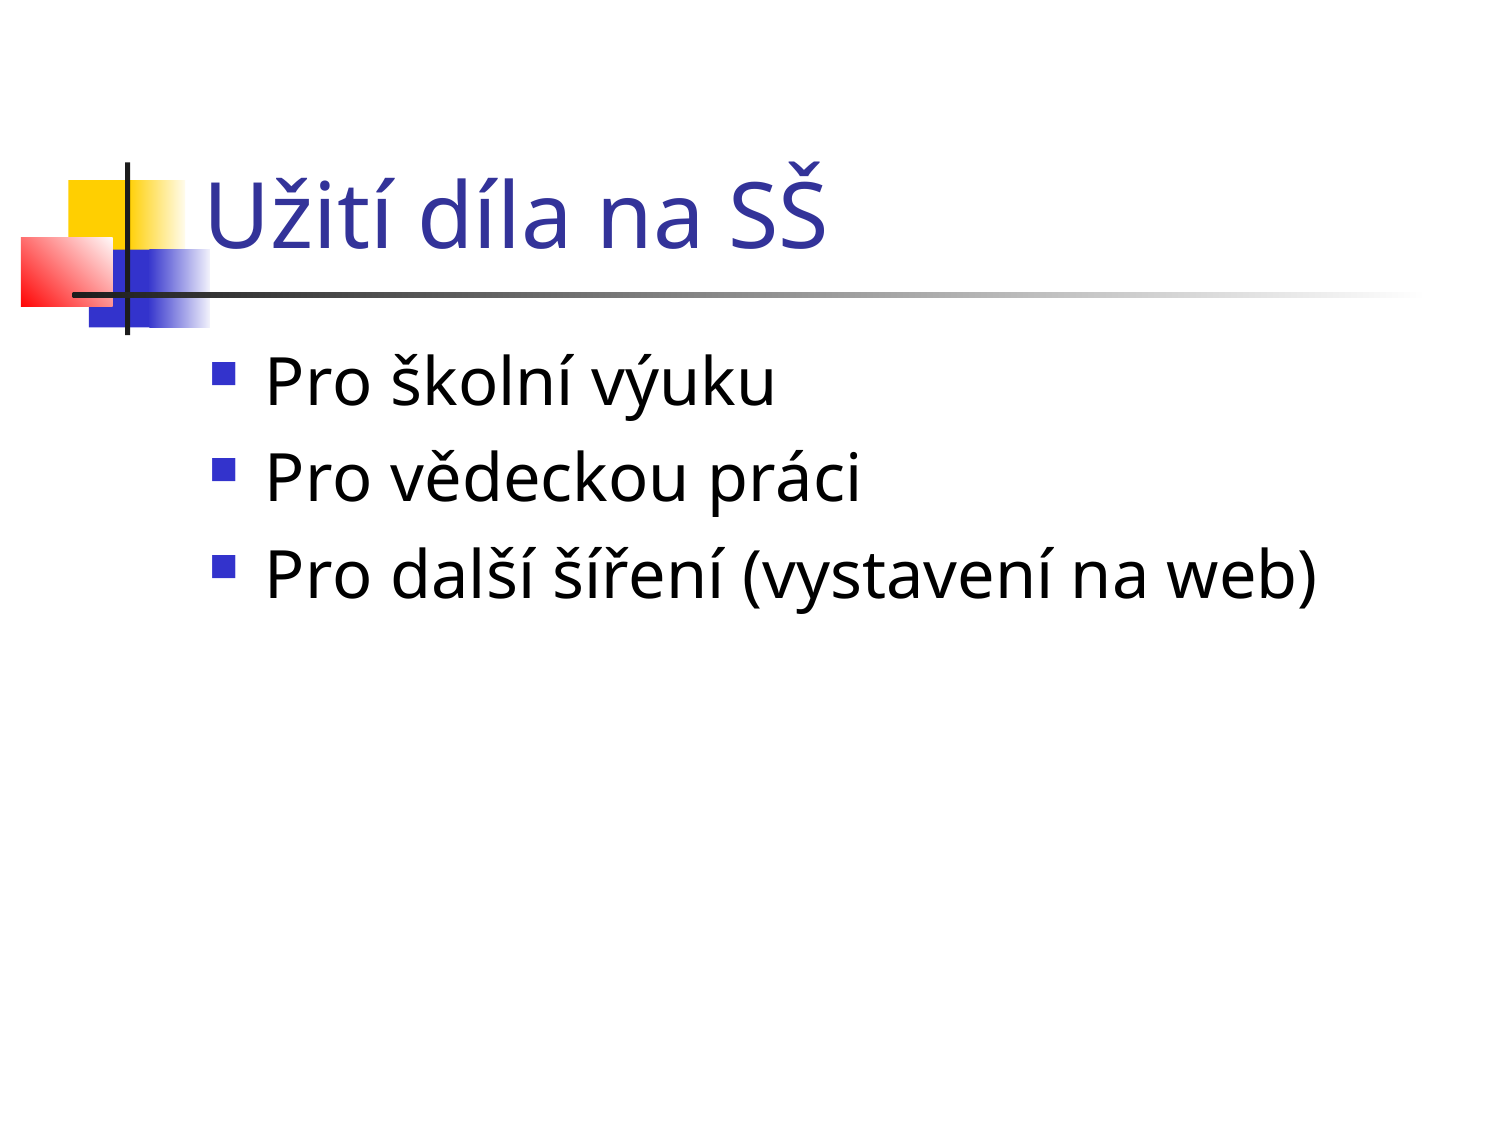

# Užití díla na SŠ
Pro školní výuku
Pro vědeckou práci
Pro další šíření (vystavení na web)